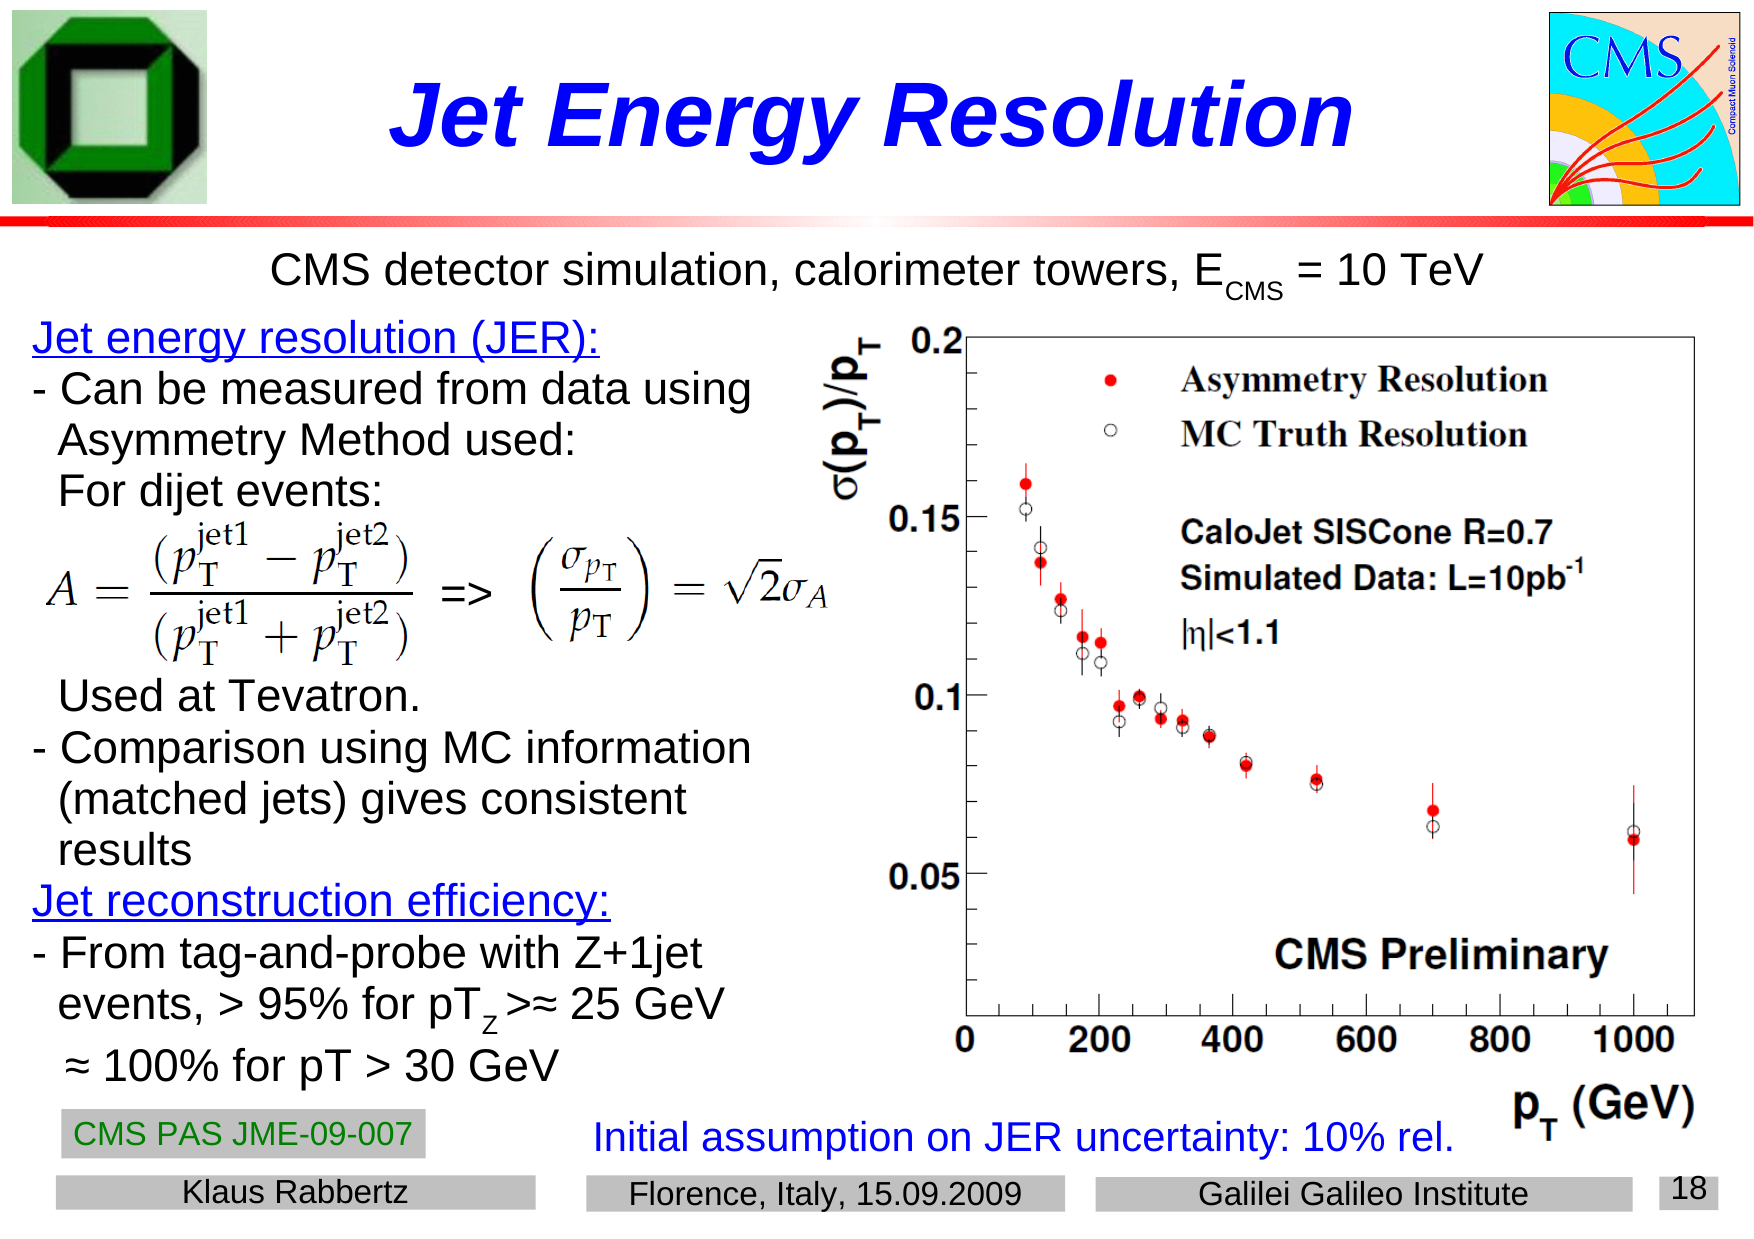

# Jet Energy Resolution
CMS detector simulation, calorimeter towers, ECMS = 10 TeV
Jet energy resolution (JER):
- Can be measured from data using Asymmetry Method used:
 For dijet events:
 =>
 Used at Tevatron.
- Comparison using MC information
 (matched jets) gives consistent
 results
Jet reconstruction efficiency:
- From tag-and-probe with Z+1jet events, > 95% for pTZ >≈ 25 GeV
 ≈ 100% for pT > 30 GeV
Initial assumption on JER uncertainty: 10% rel.
CMS PAS JME-09-007